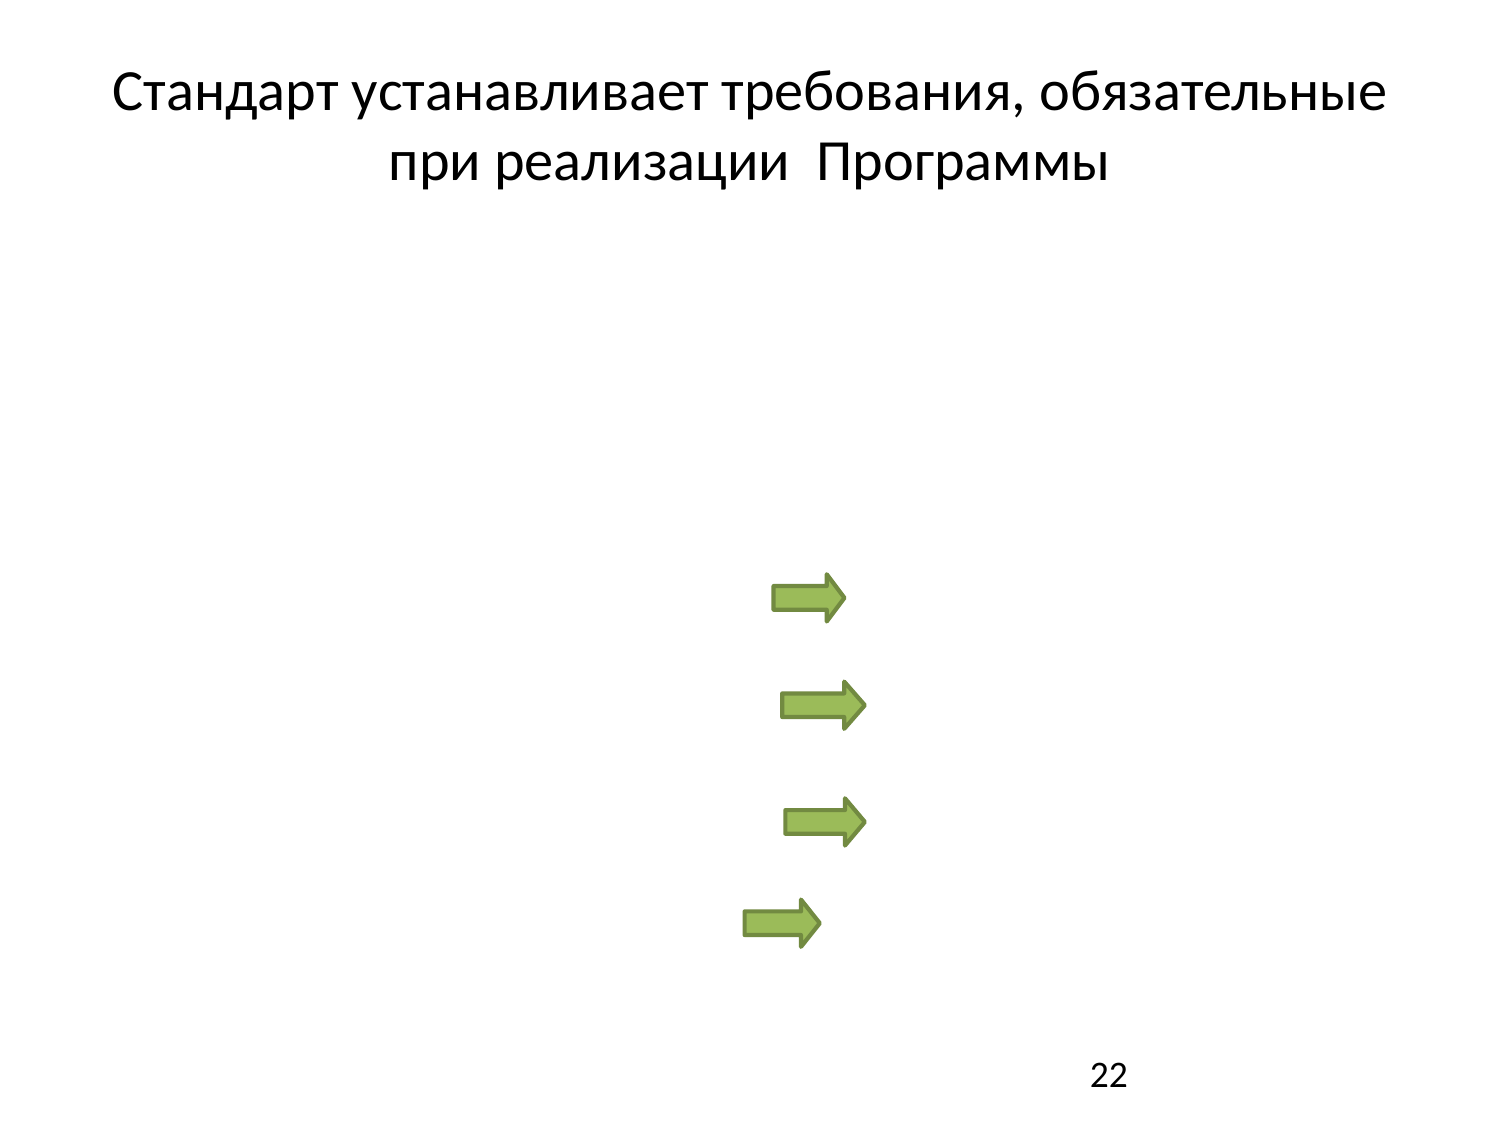

# Стандарт устанавливает требования, обязательные при реализации Программы
к результатам освоения Программы, представленным в виде целевых ориентиров дошкольного образования.
К структуре программы
кадровым
к условиям реализации Программы
психолого-педагогическим
условиям к предметно-пространственной среде;
 финансовым условиям
ФГОС